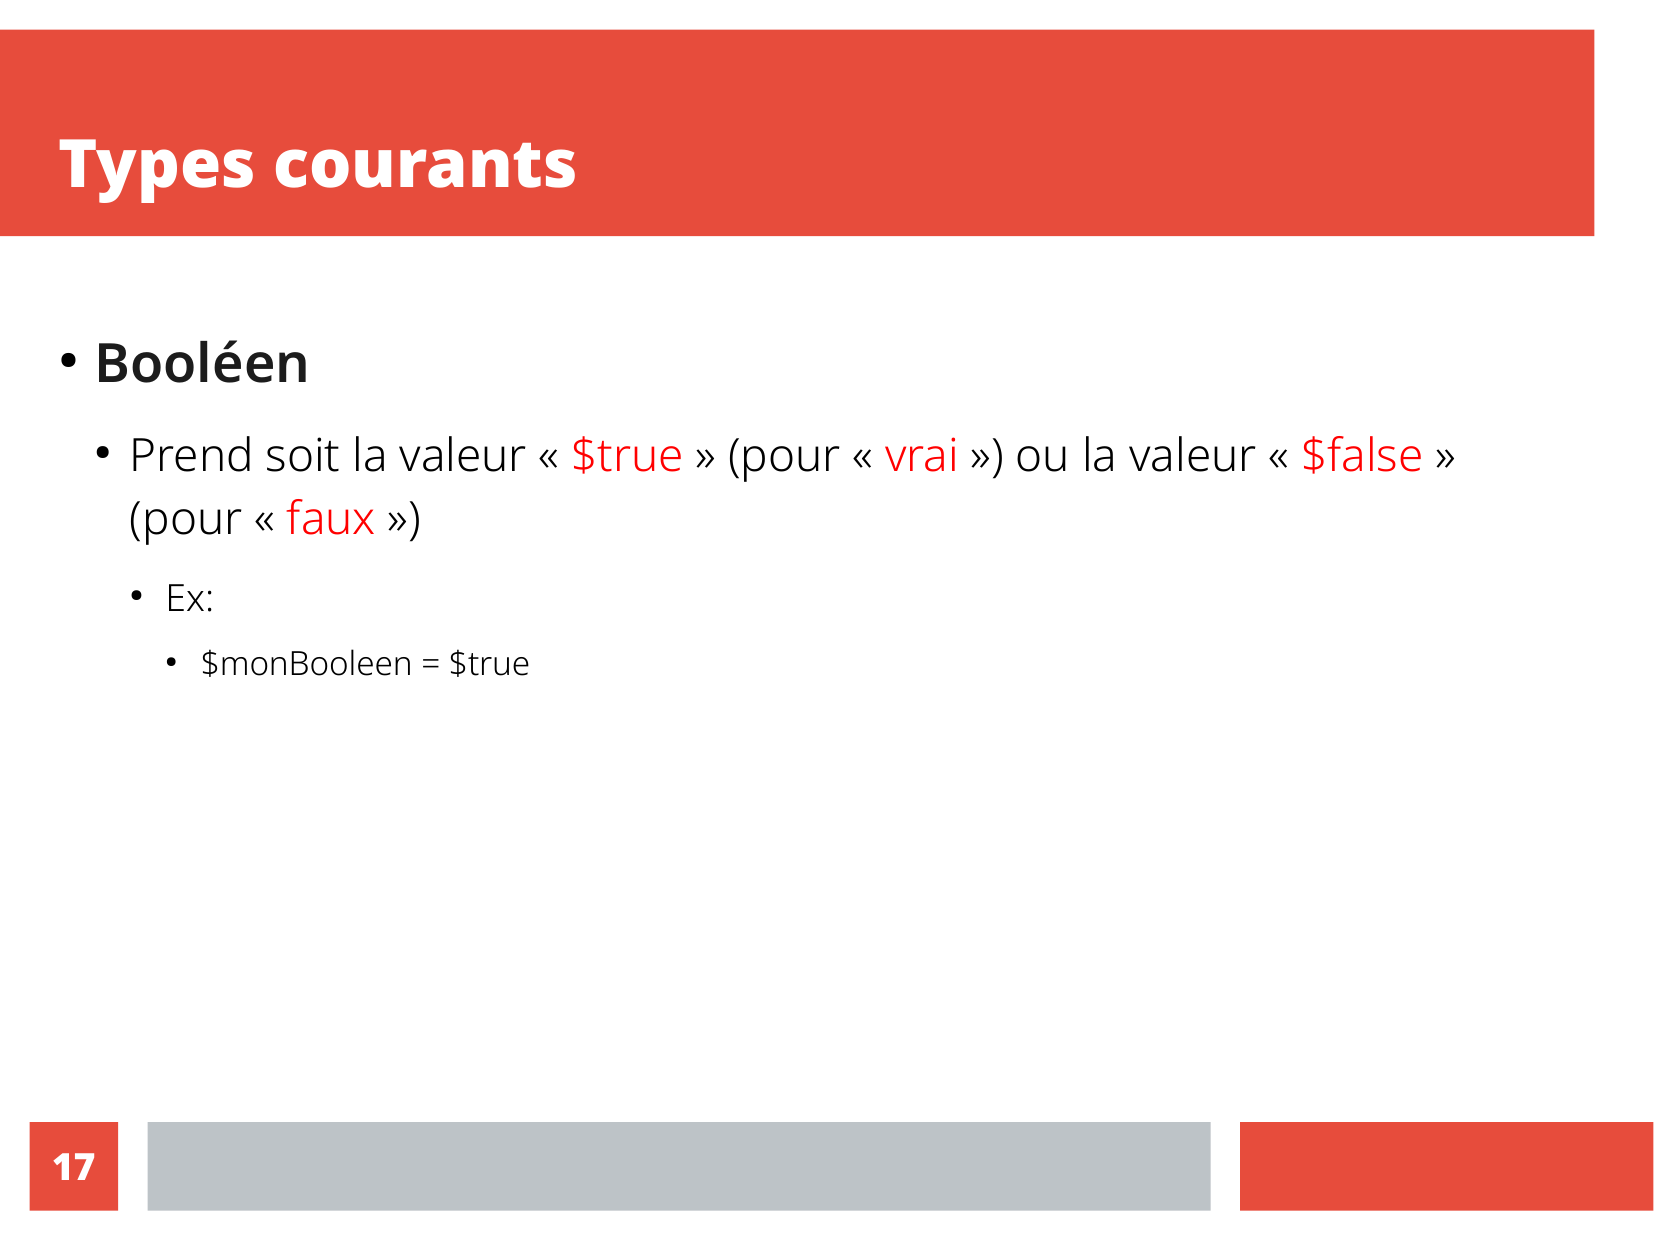

# Types courants
Booléen
Prend soit la valeur « $true » (pour « vrai ») ou la valeur « $false » (pour « faux »)
Ex:
$monBooleen = $true
17